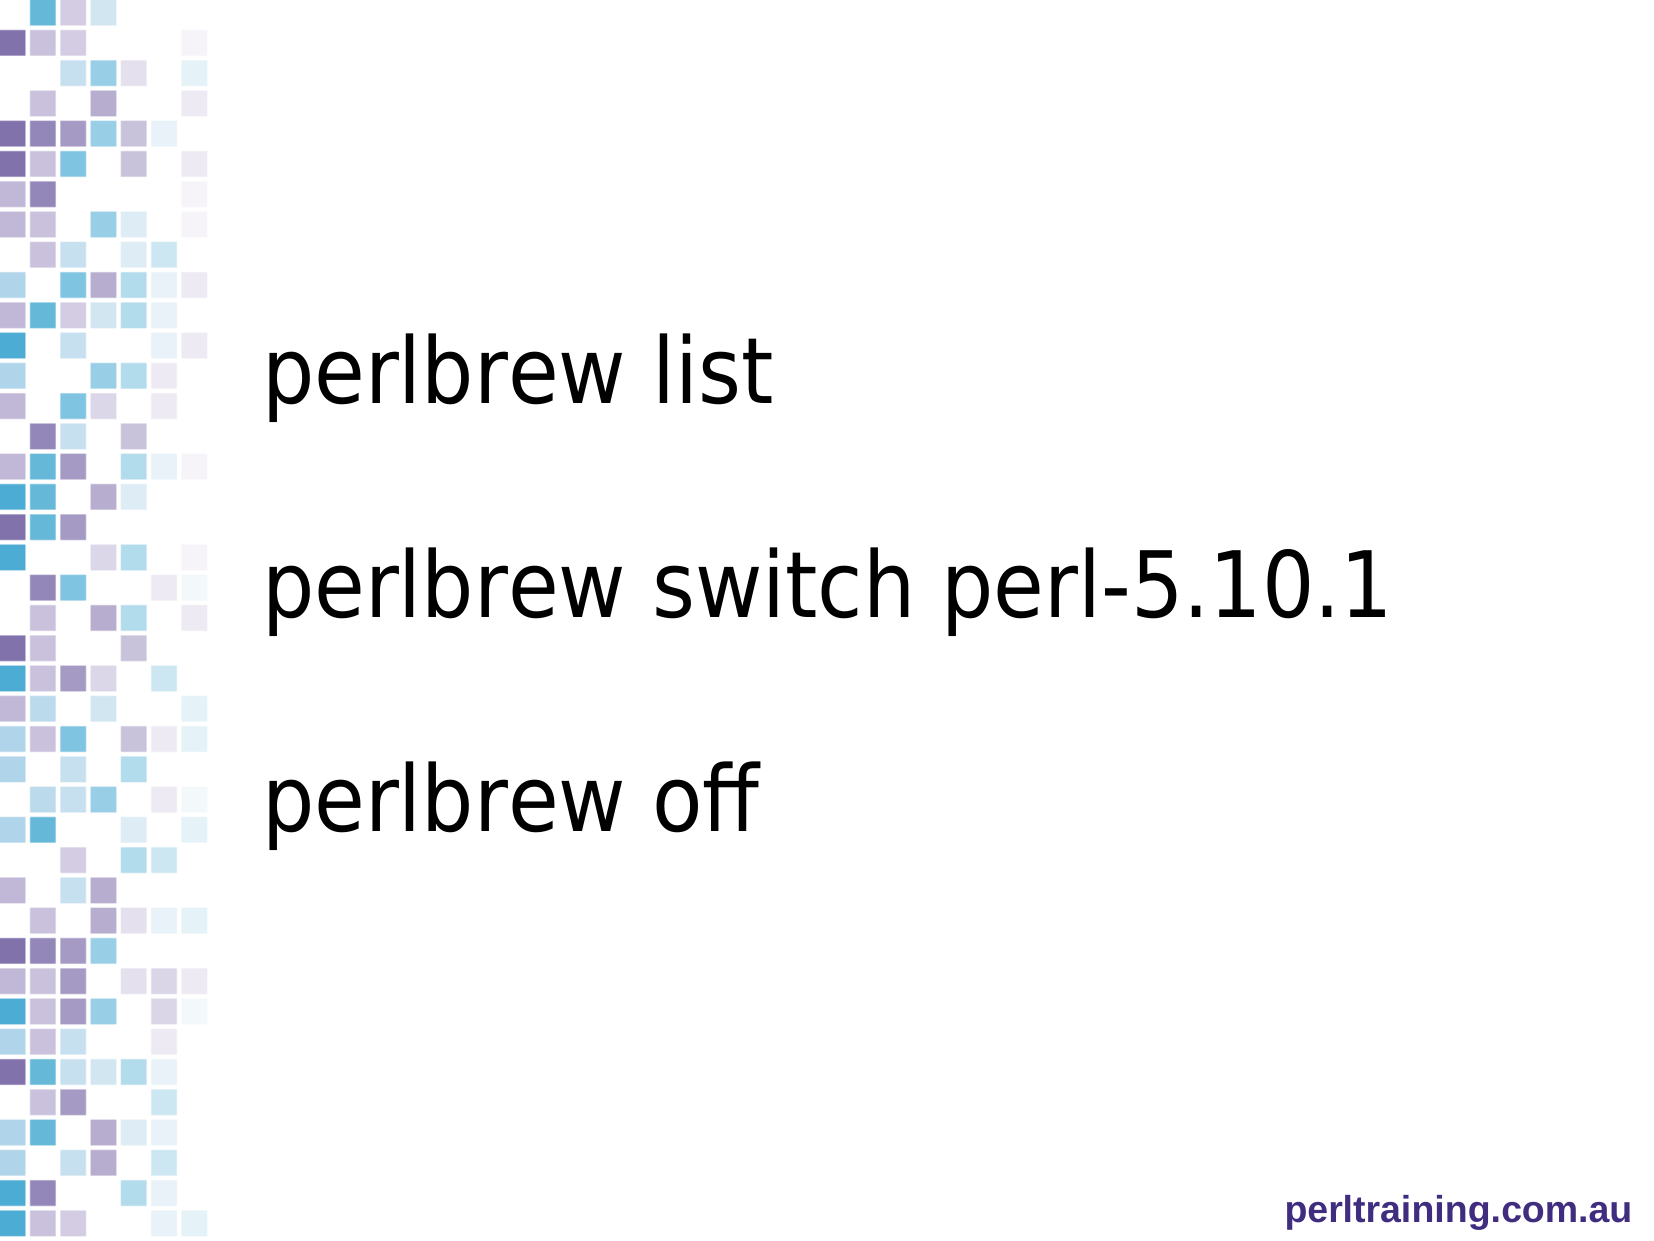

# perlbrew list perlbrew switch perl-5.10.1 perlbrew off